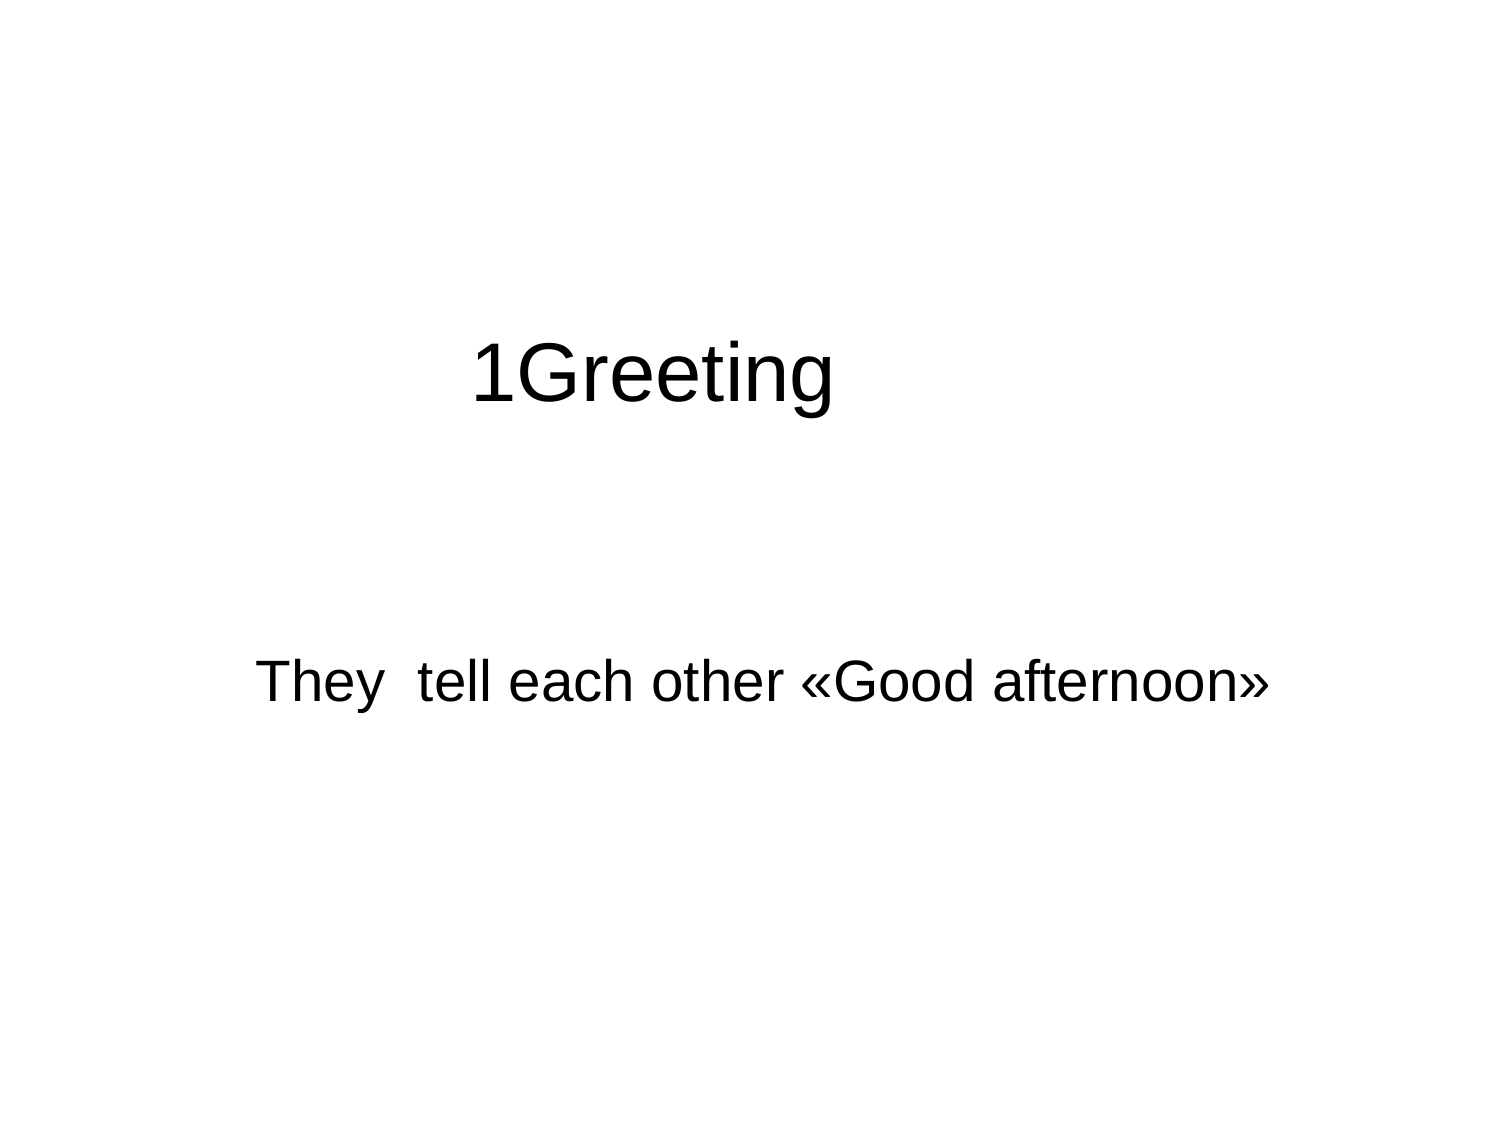

1Greeting
They tell each other «Good afternoon»